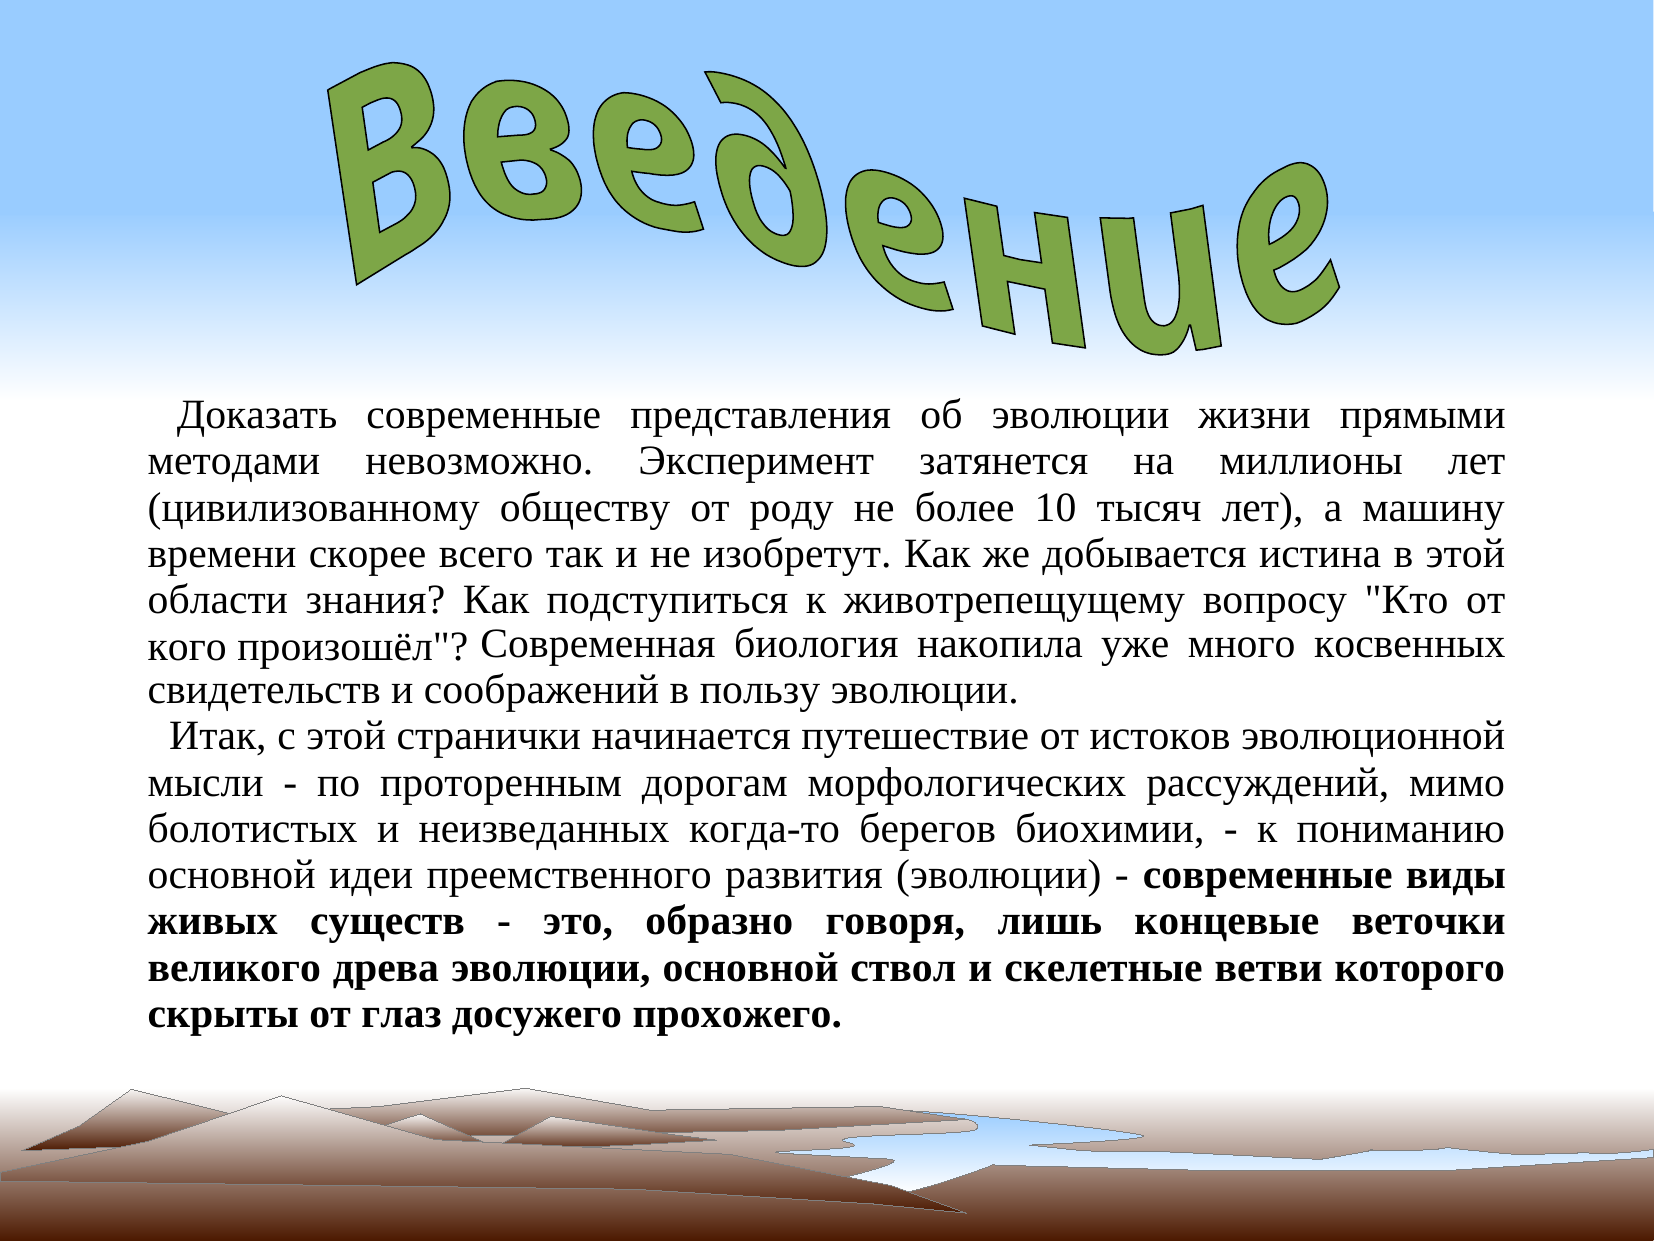

Введение
 Доказать современные представления об эволюции жизни прямыми методами невозможно. Эксперимент затянется на миллионы лет (цивилизованному обществу от роду не более 10 тысяч лет), а машину времени скорее всего так и не изобретут. Как же добывается истина в этой области знания? Как подступиться к животрепещущему вопросу "Кто от кого произошёл"?
 Современная биология накопила уже много косвенных свидетельств и соображений в пользу эволюции.
 Итак, с этой странички начинается путешествие от истоков эволюционной мысли - по проторенным дорогам морфологических рассуждений, мимо болотистых и неизведанных когда-то берегов биохимии, - к пониманию основной идеи преемственного развития (эволюции) - современные виды живых существ - это, образно говоря, лишь концевые веточки великого древа эволюции, основной ствол и скелетные ветви которого скрыты от глаз досужего прохожего.